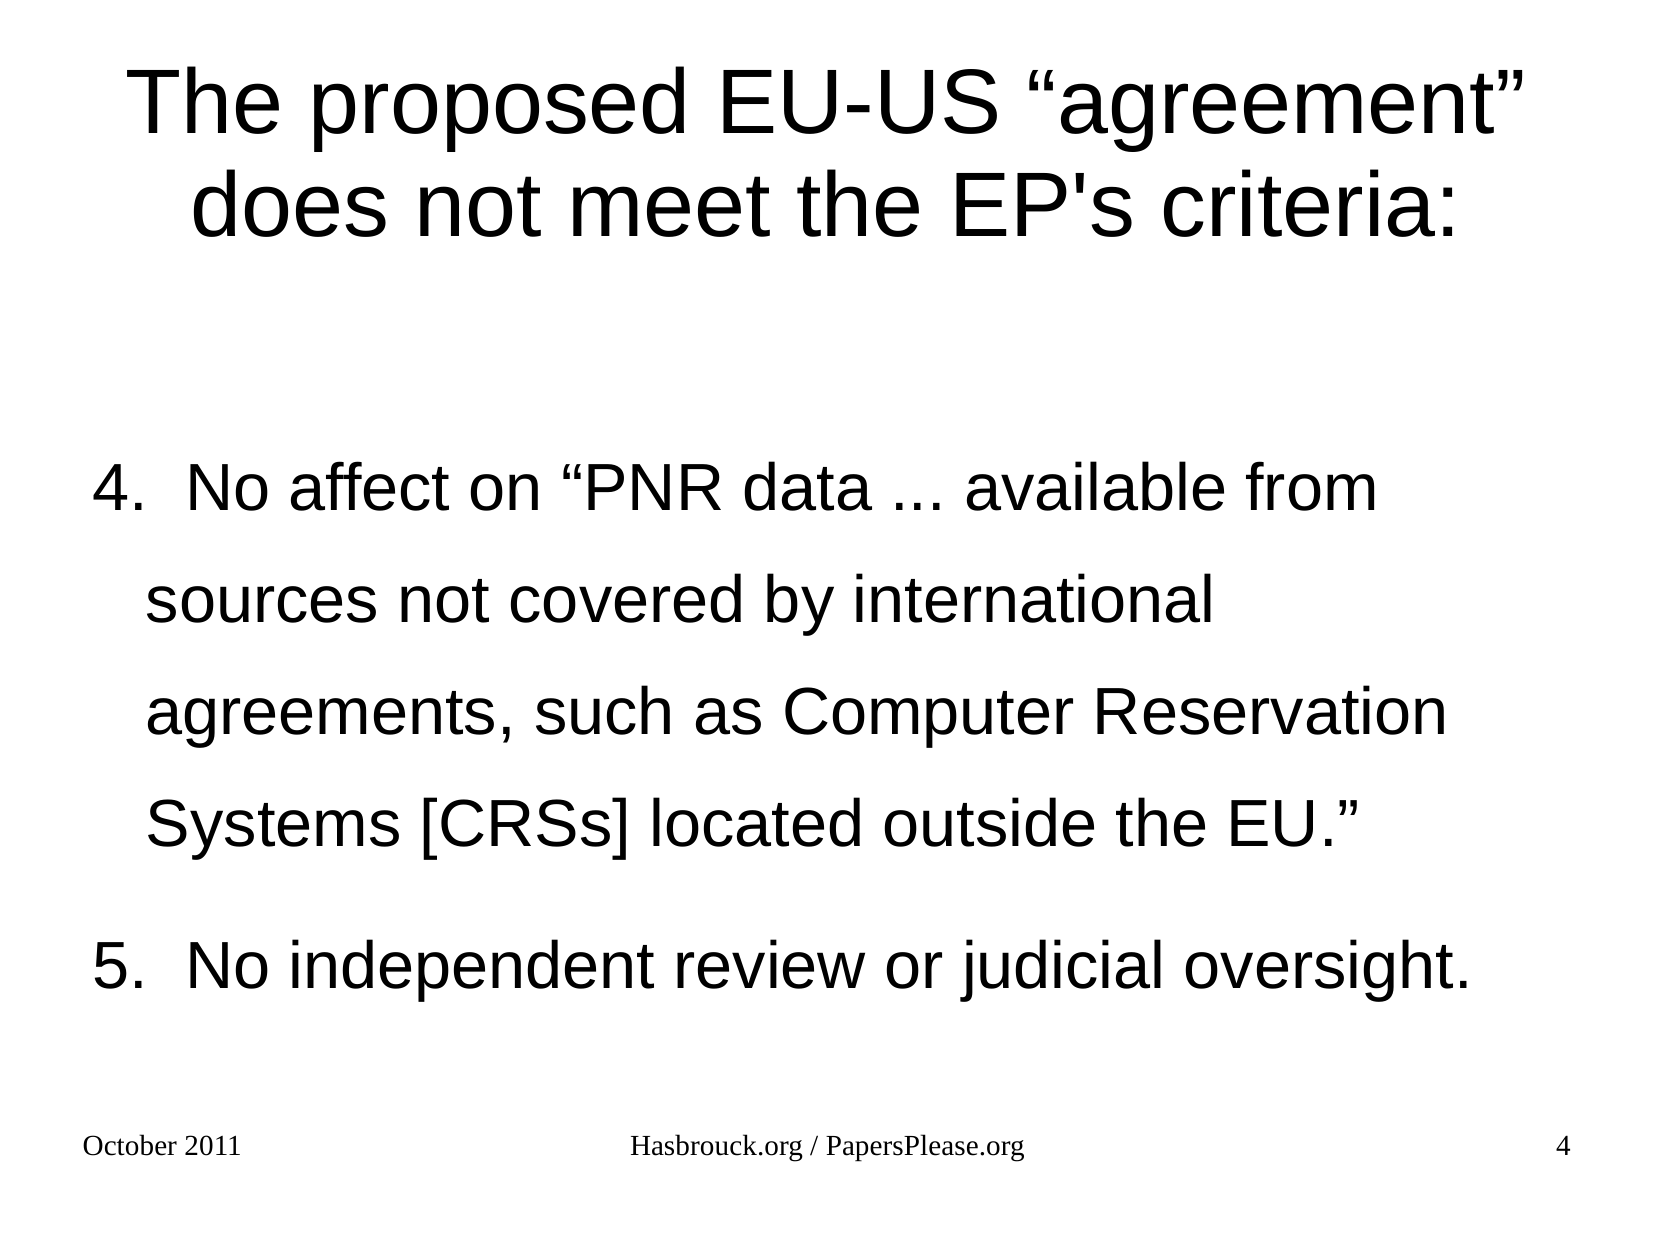

# The proposed EU-US “agreement” does not meet the EP's criteria:
 No affect on “PNR data ... available from sources not covered by international agreements, such as Computer Reservation Systems [CRSs] located outside the EU.”
 No independent review or judicial oversight.
October 2011
Hasbrouck.org / PapersPlease.org
4